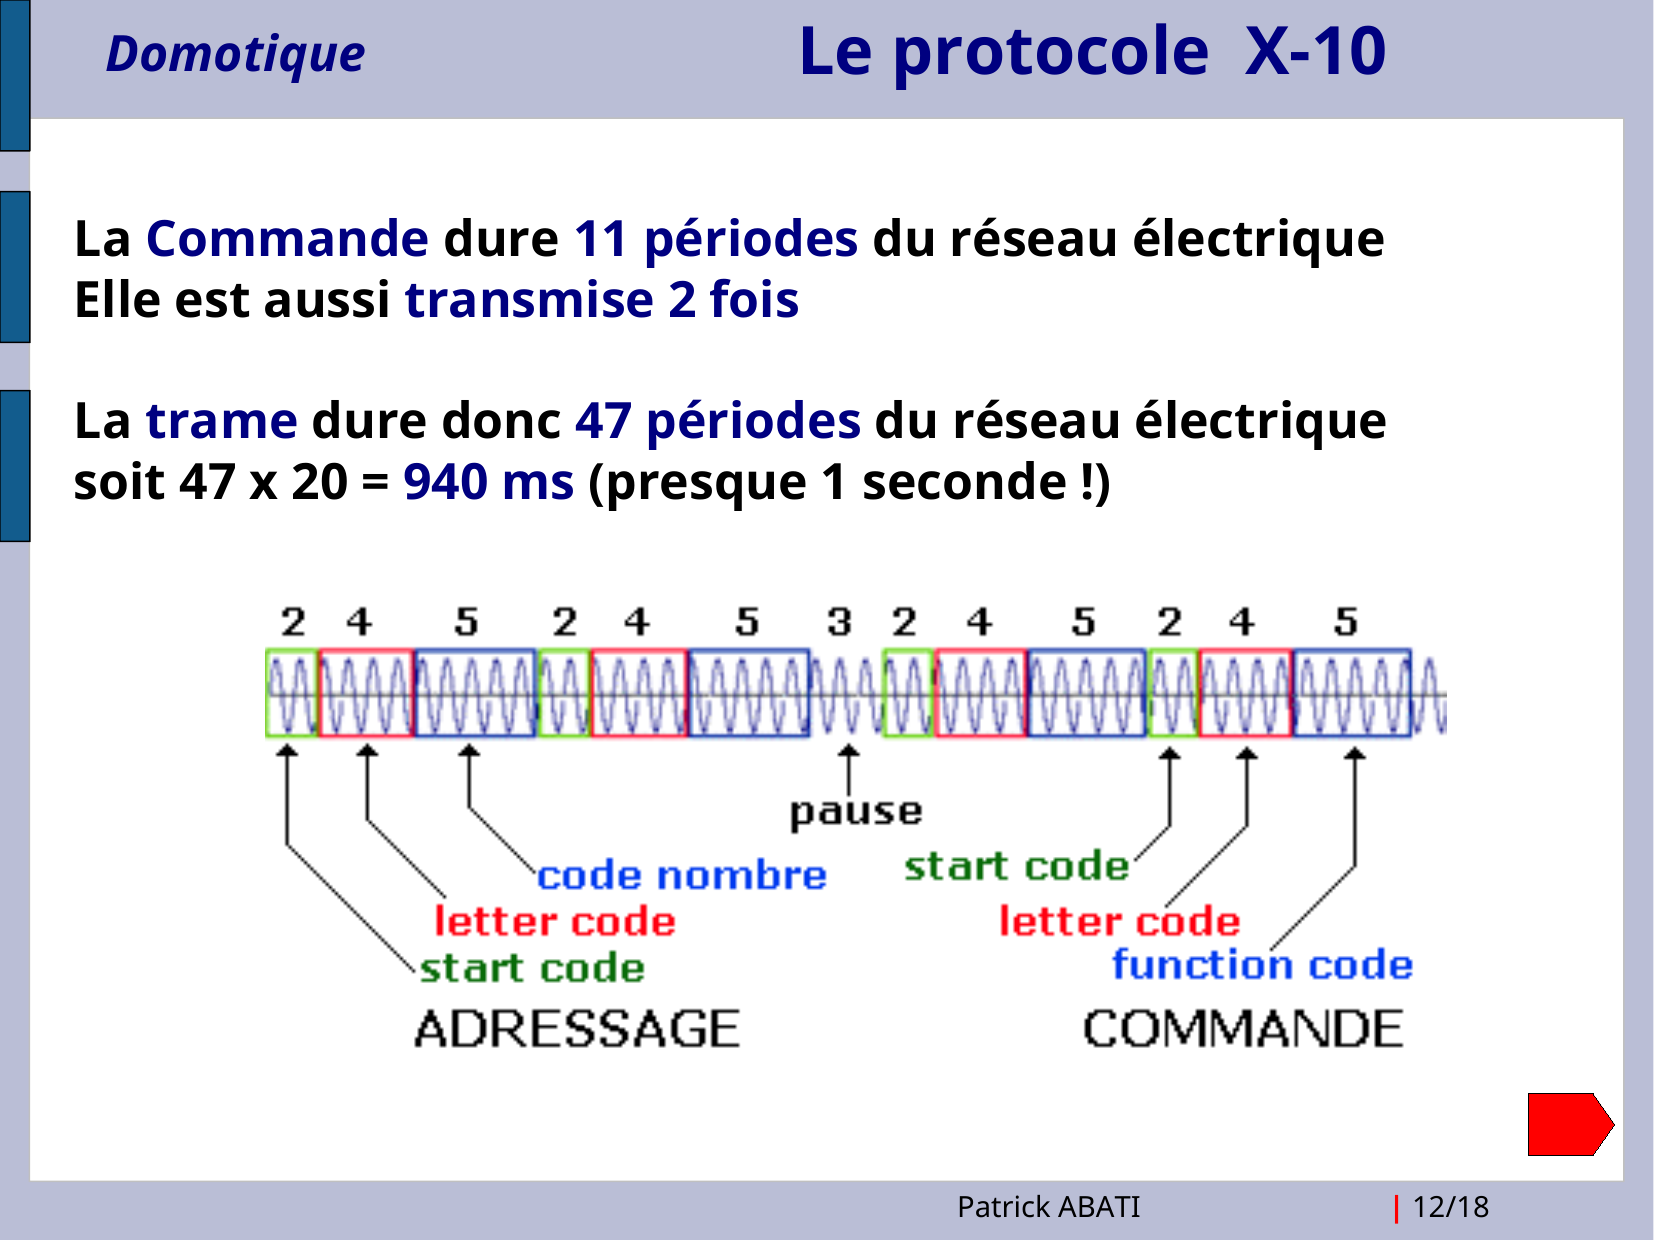

La Commande dure 11 périodes du réseau électrique
Elle est aussi transmise 2 fois
La trame dure donc 47 périodes du réseau électrique
soit 47 x 20 = 940 ms (presque 1 seconde !)